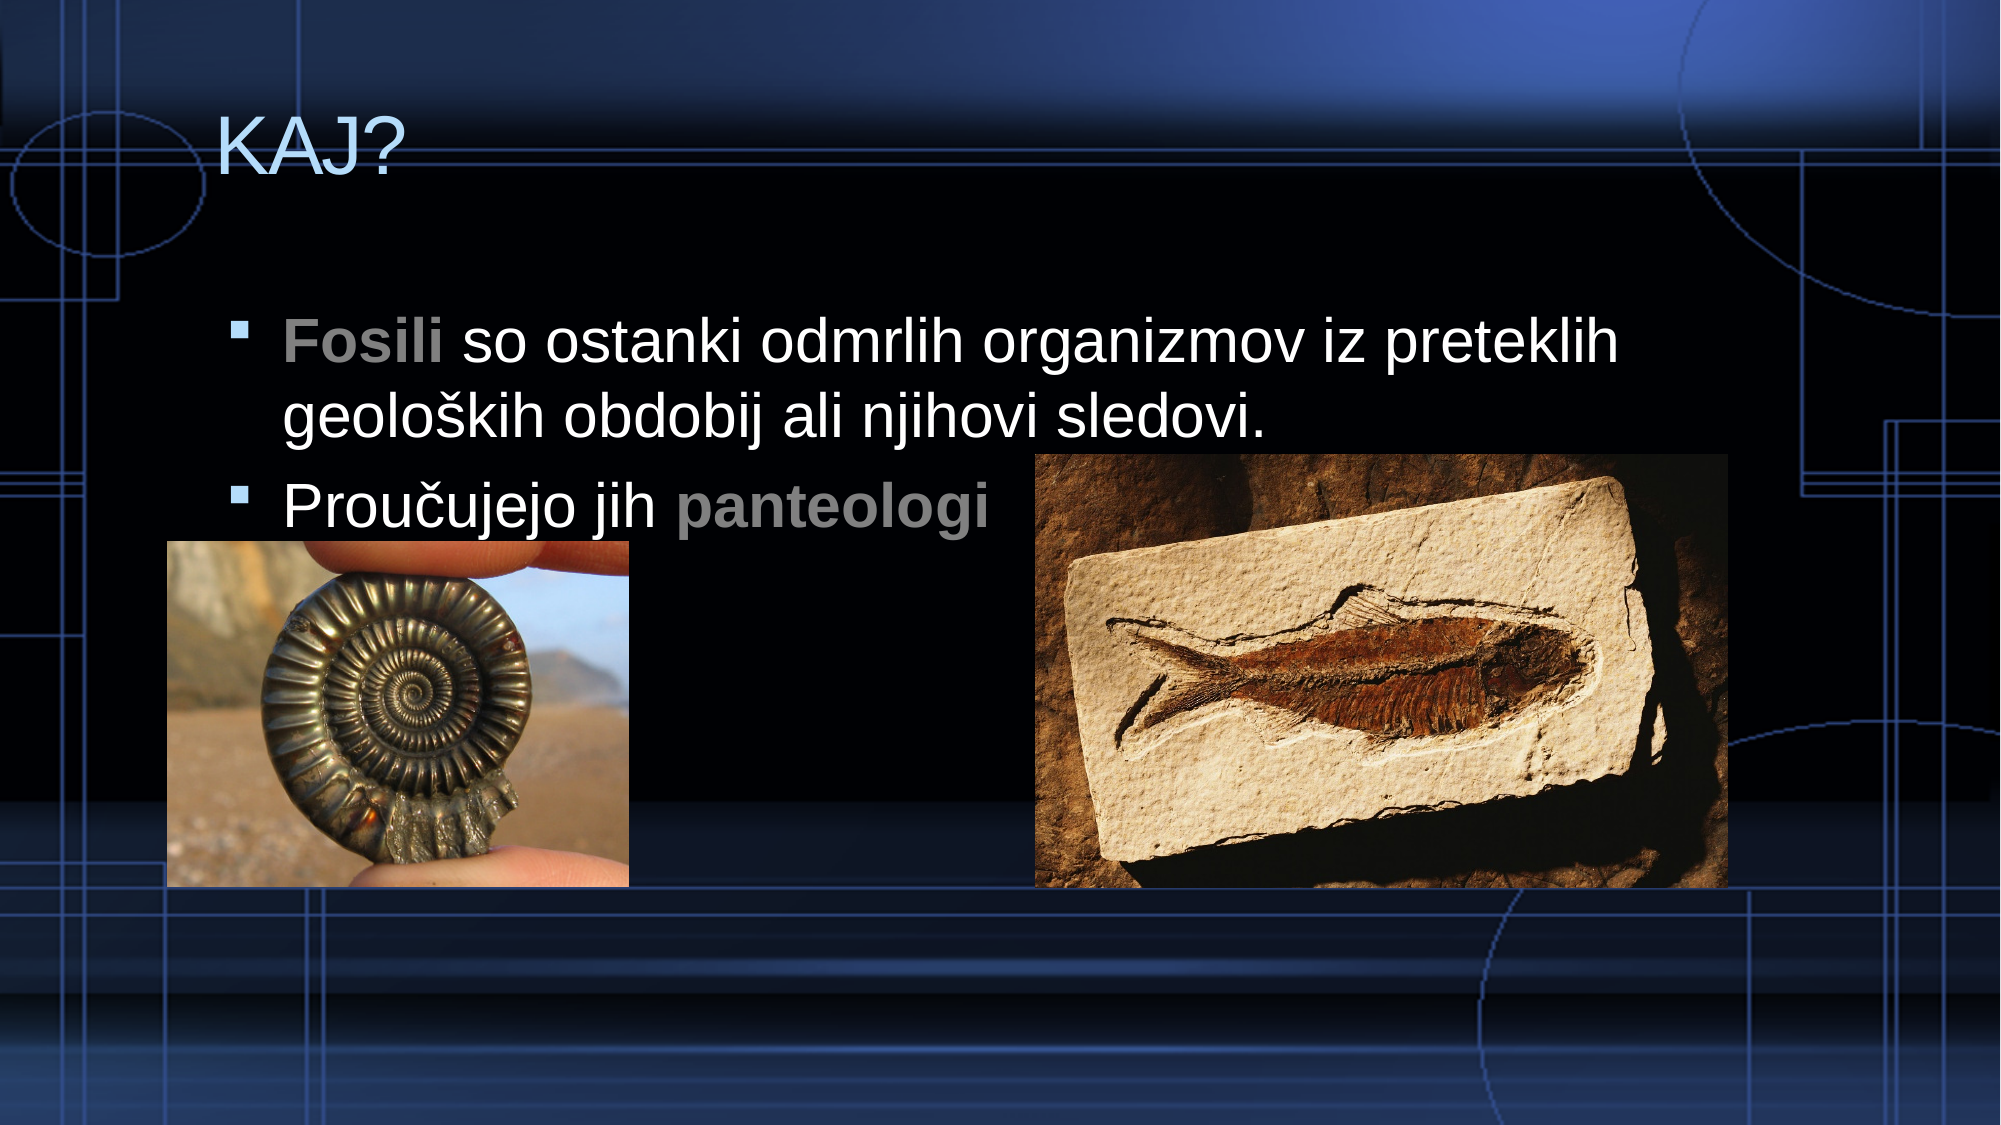

KAJ?
# Fosili so ostanki odmrlih organizmov iz preteklih geoloških obdobij ali njihovi sledovi.
Proučujejo jih panteologi